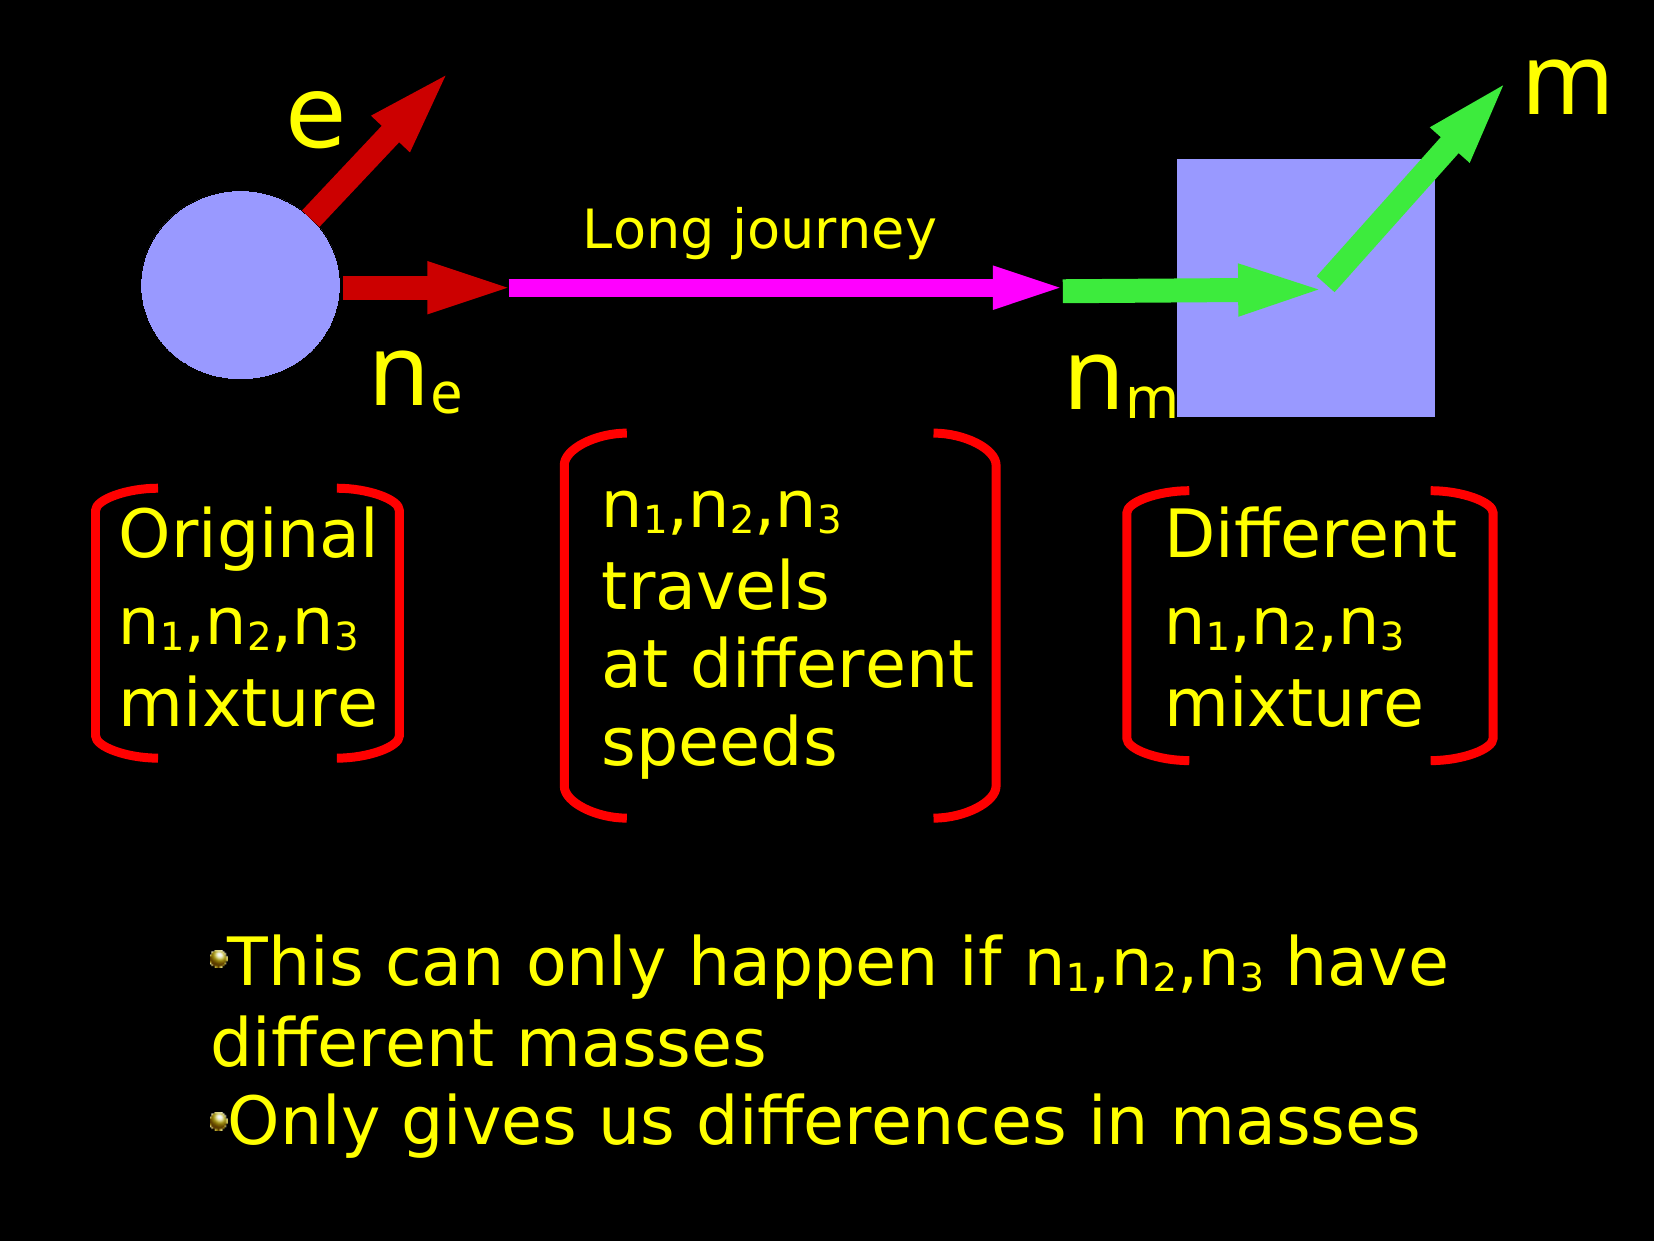

m
nm
e
ne
Long journey
n1,n2,n3
travels
at different
speeds
Original
n1,n2,n3
mixture
Different
n1,n2,n3
mixture
This can only happen if n1,n2,n3 have
different masses
Only gives us differences in masses